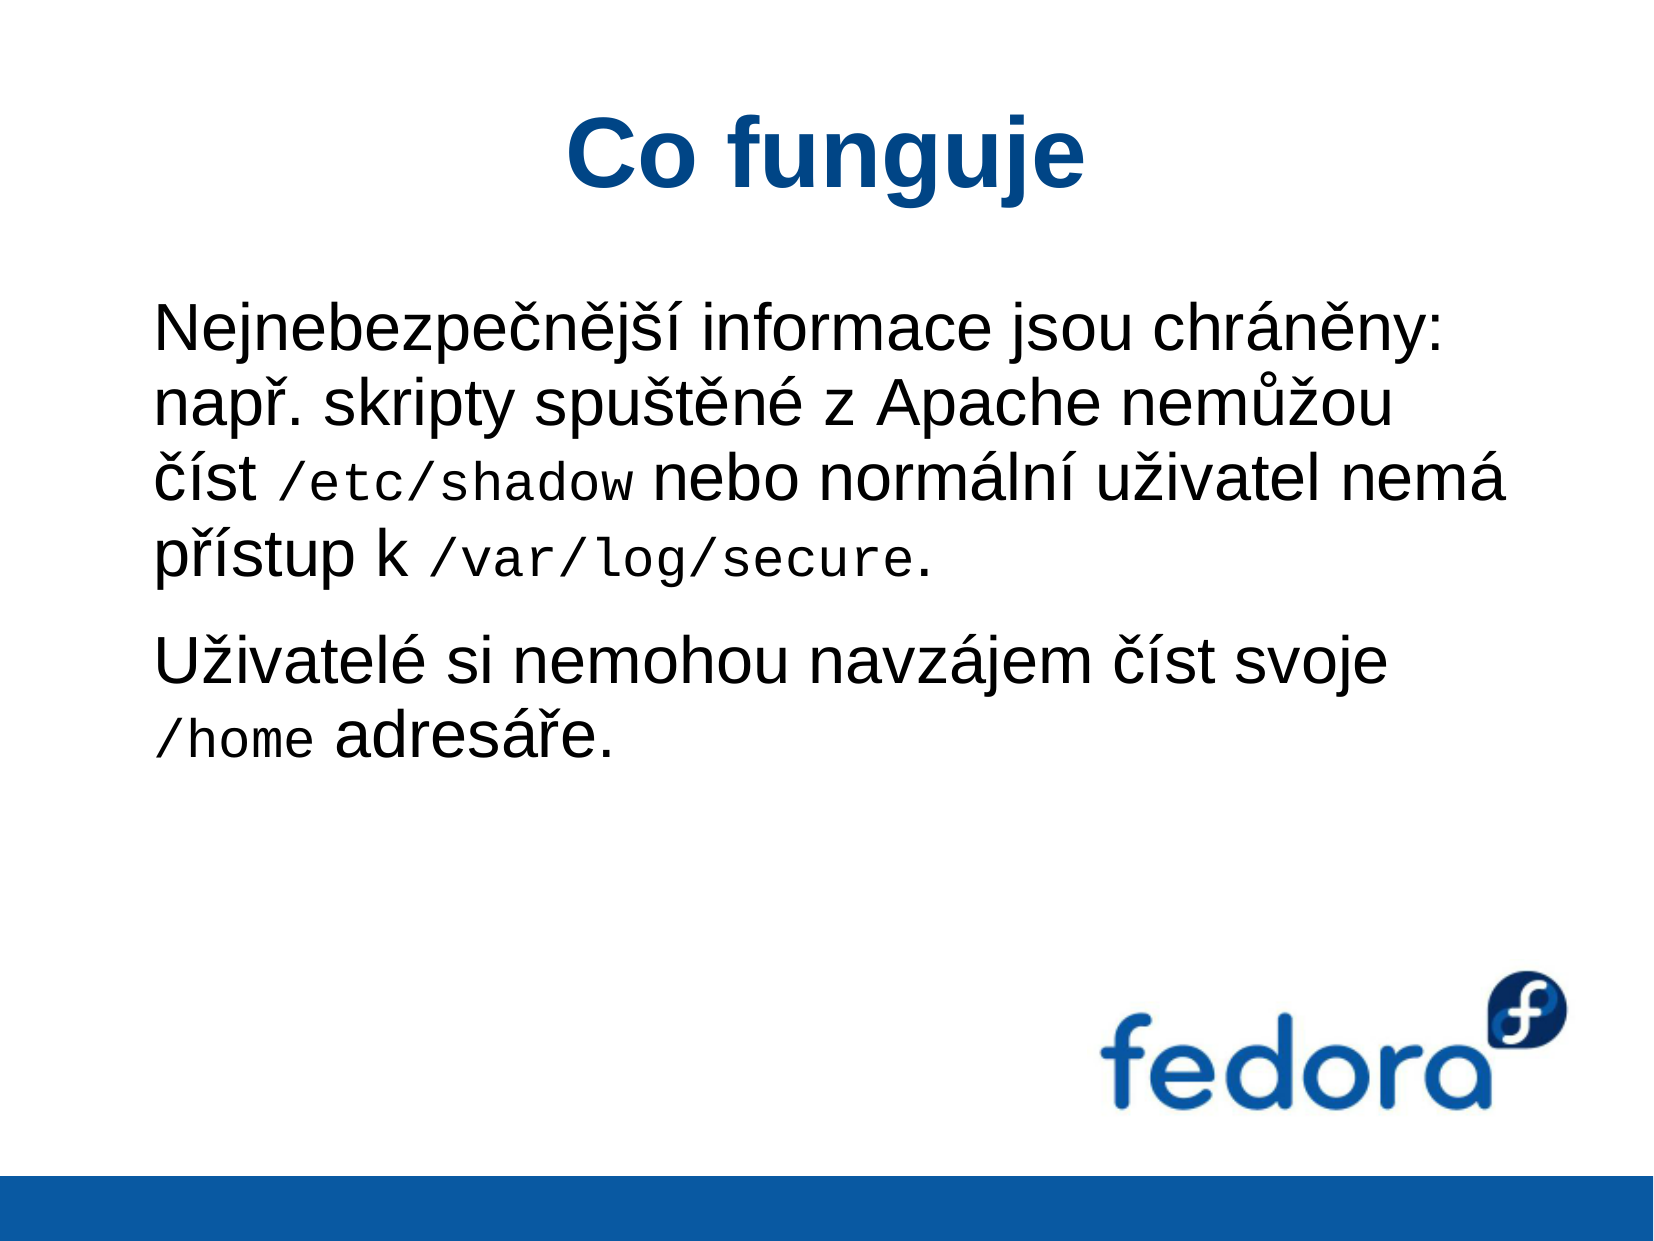

# Co funguje
Nejnebezpečnější informace jsou chráněny: např. skripty spuštěné z Apache nemůžou číst /etc/shadow nebo normální uživatel nemá přístup k /var/log/secure.
Uživatelé si nemohou navzájem číst svoje /home adresáře.